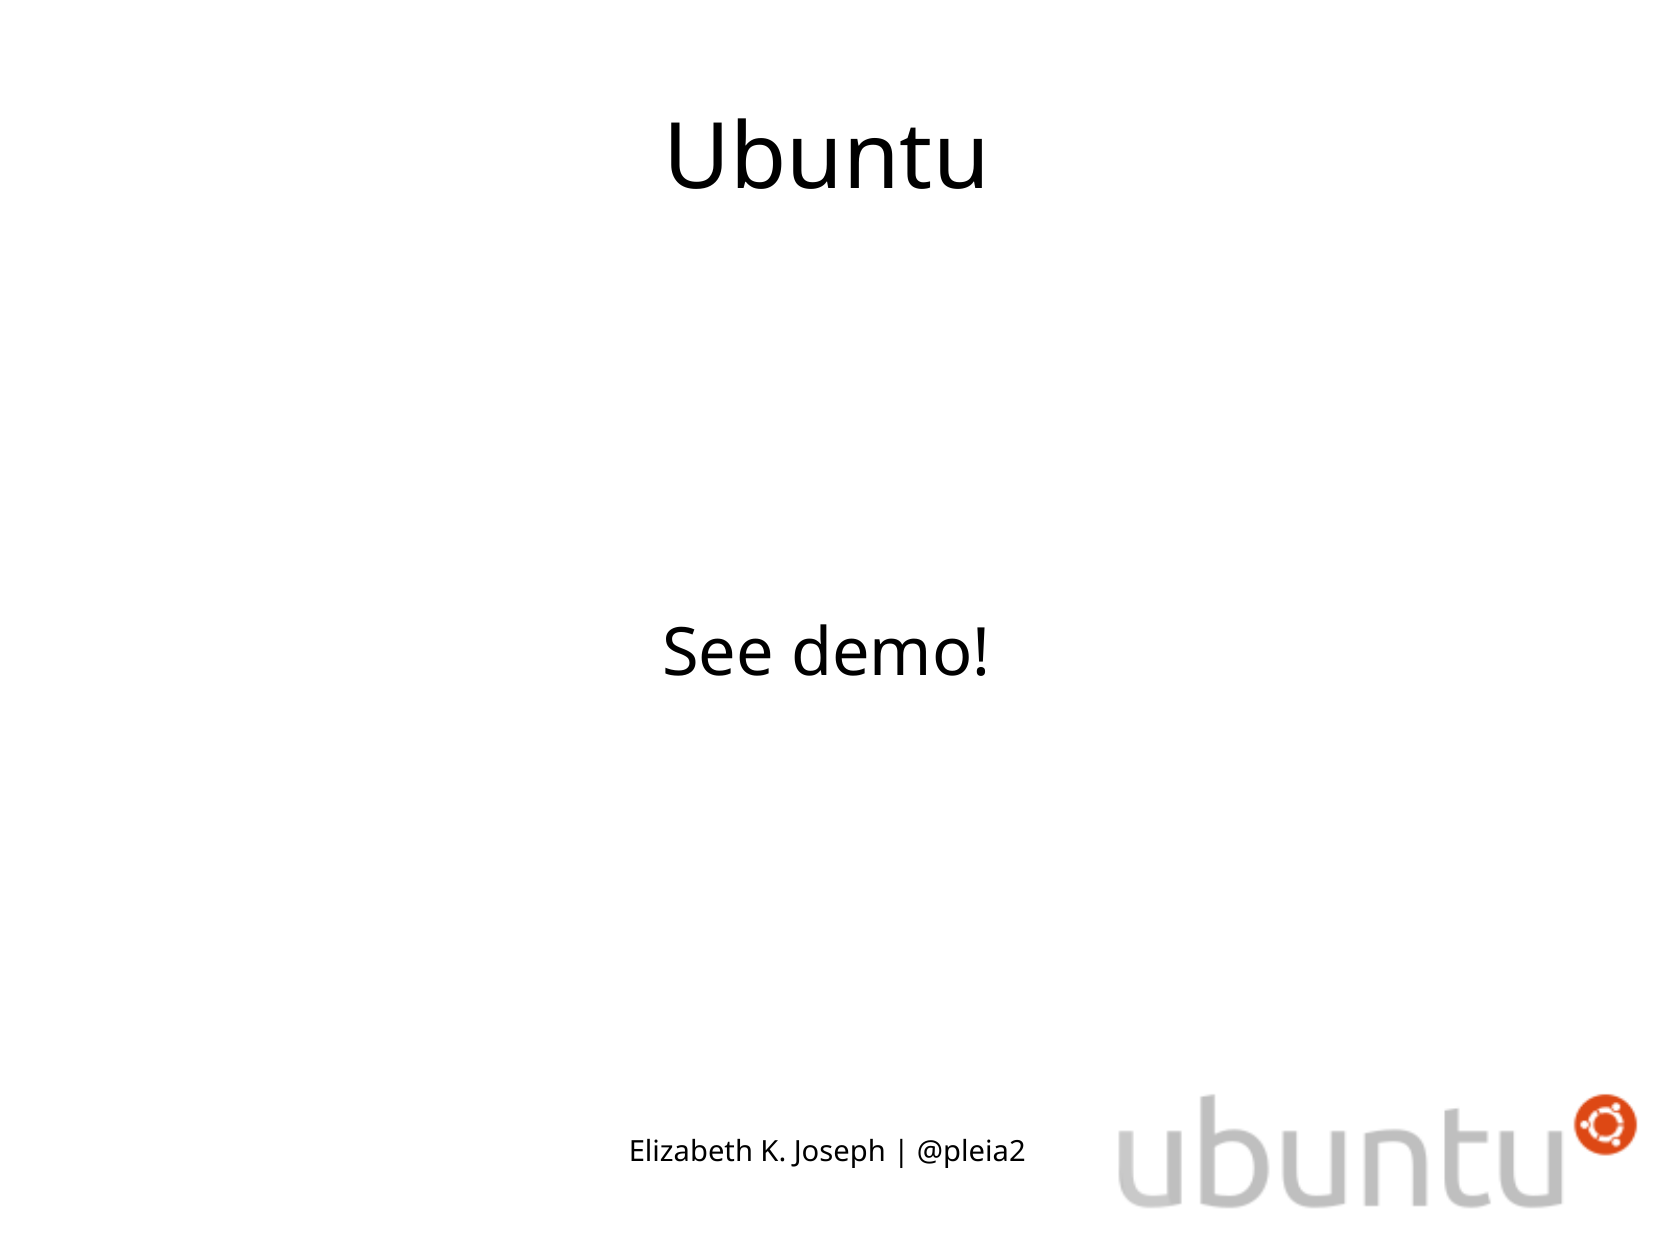

Ubuntu
# See demo!
Elizabeth K. Joseph | @pleia2